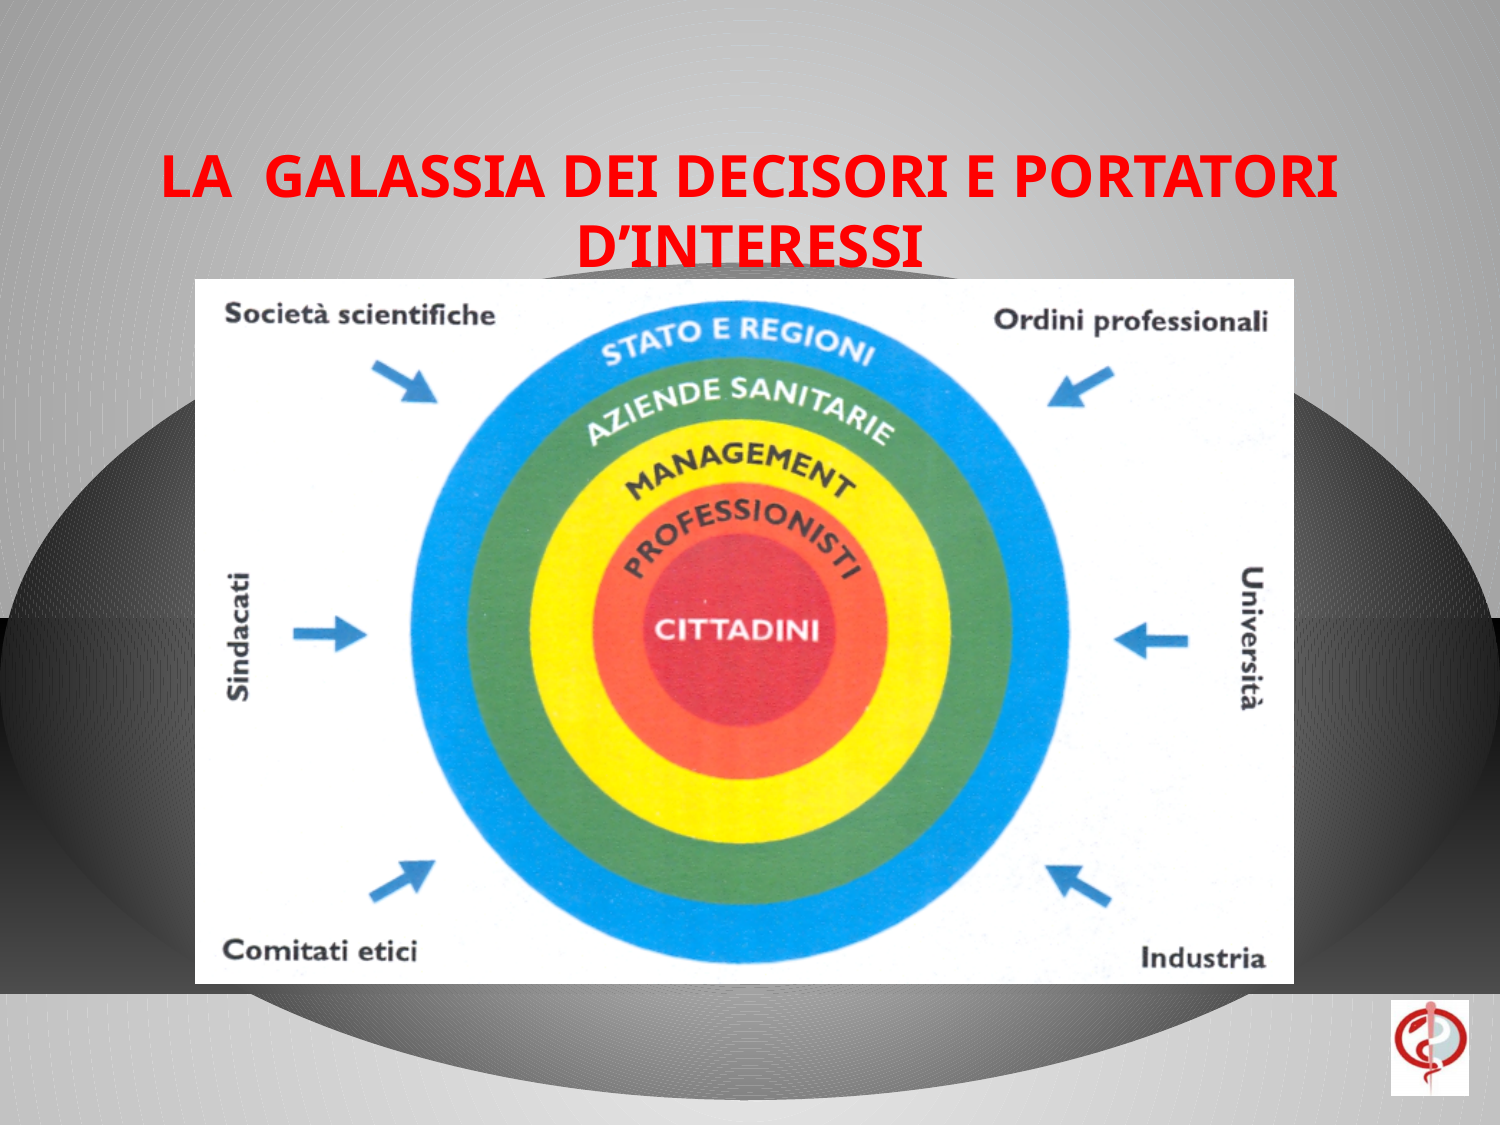

LA GALASSIA DEI DECISORI E PORTATORI D’INTERESSI